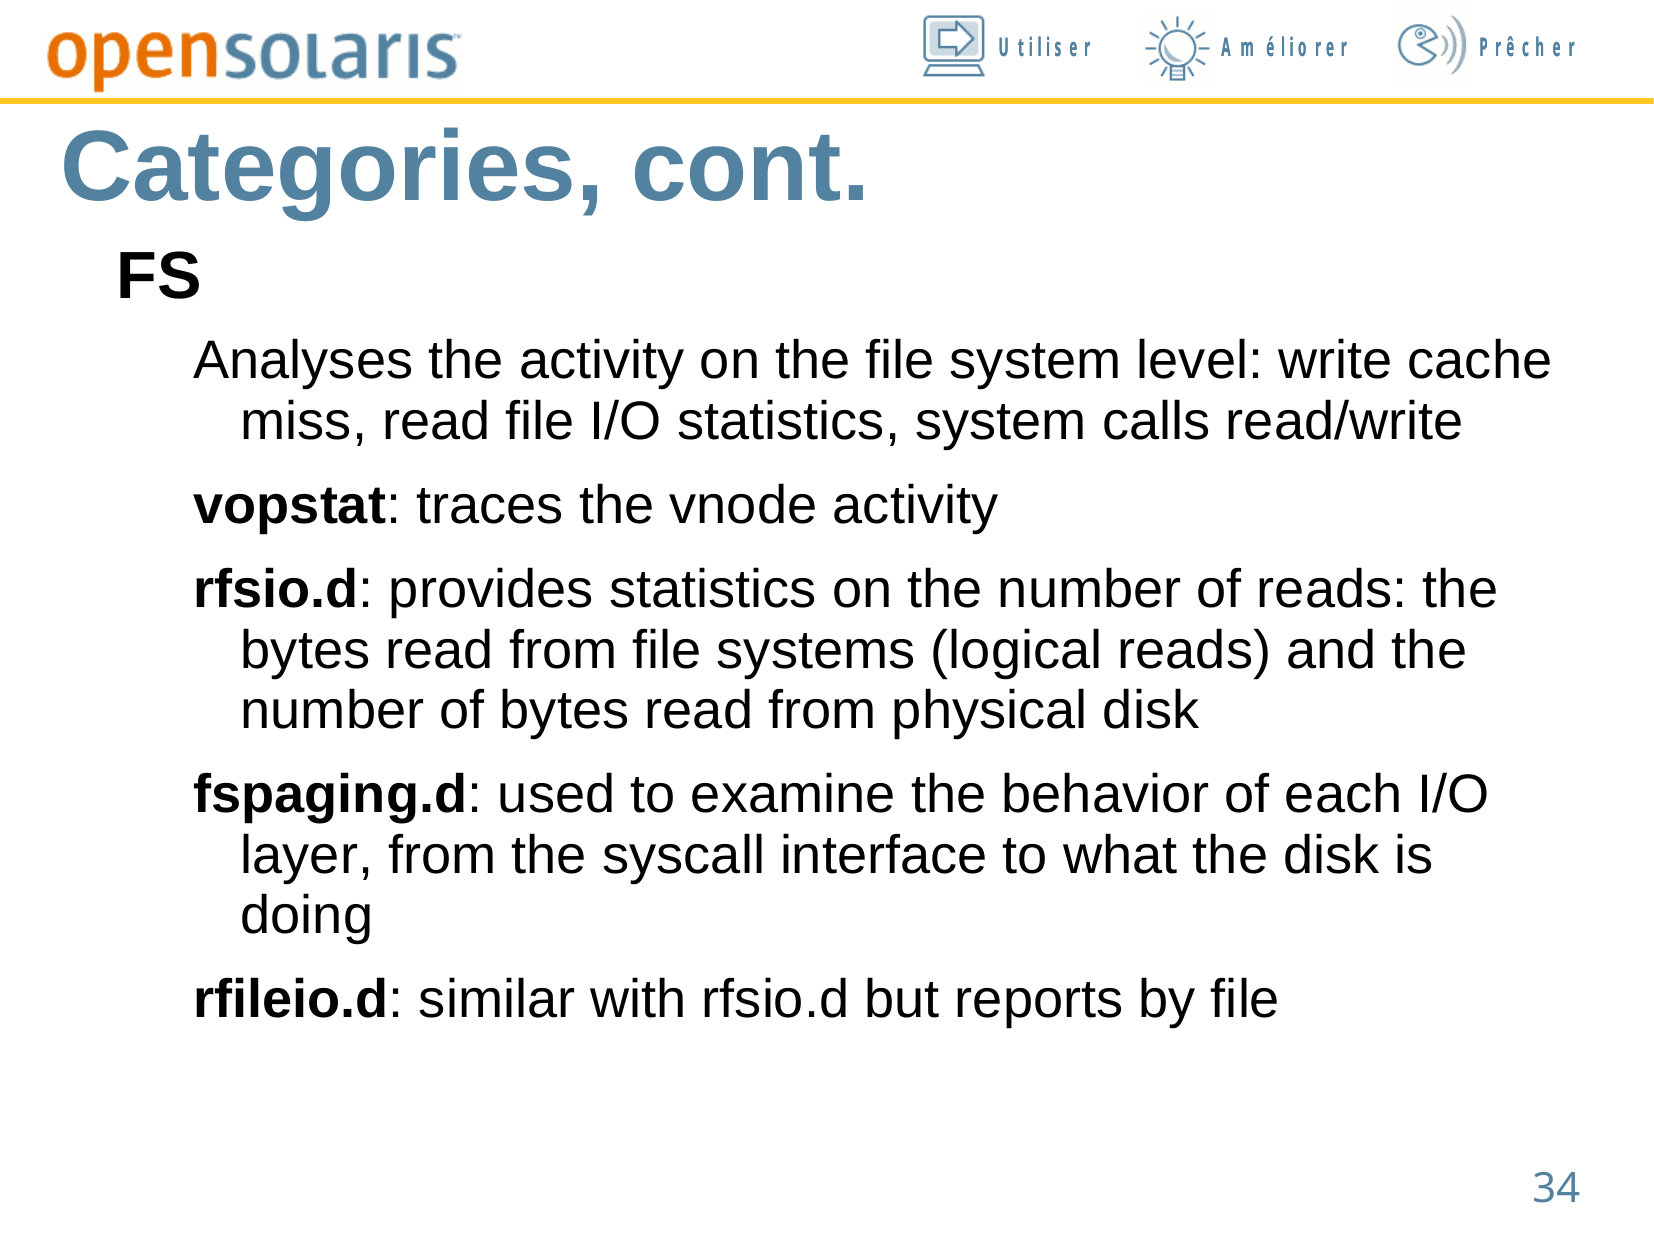

# Categories, cont.
FS
Analyses the activity on the file system level: write cache miss, read file I/O statistics, system calls read/write
vopstat: traces the vnode activity
rfsio.d: provides statistics on the number of reads: the bytes read from file systems (logical reads) and the number of bytes read from physical disk
fspaging.d: used to examine the behavior of each I/O layer, from the syscall interface to what the disk is doing
rfileio.d: similar with rfsio.d but reports by file